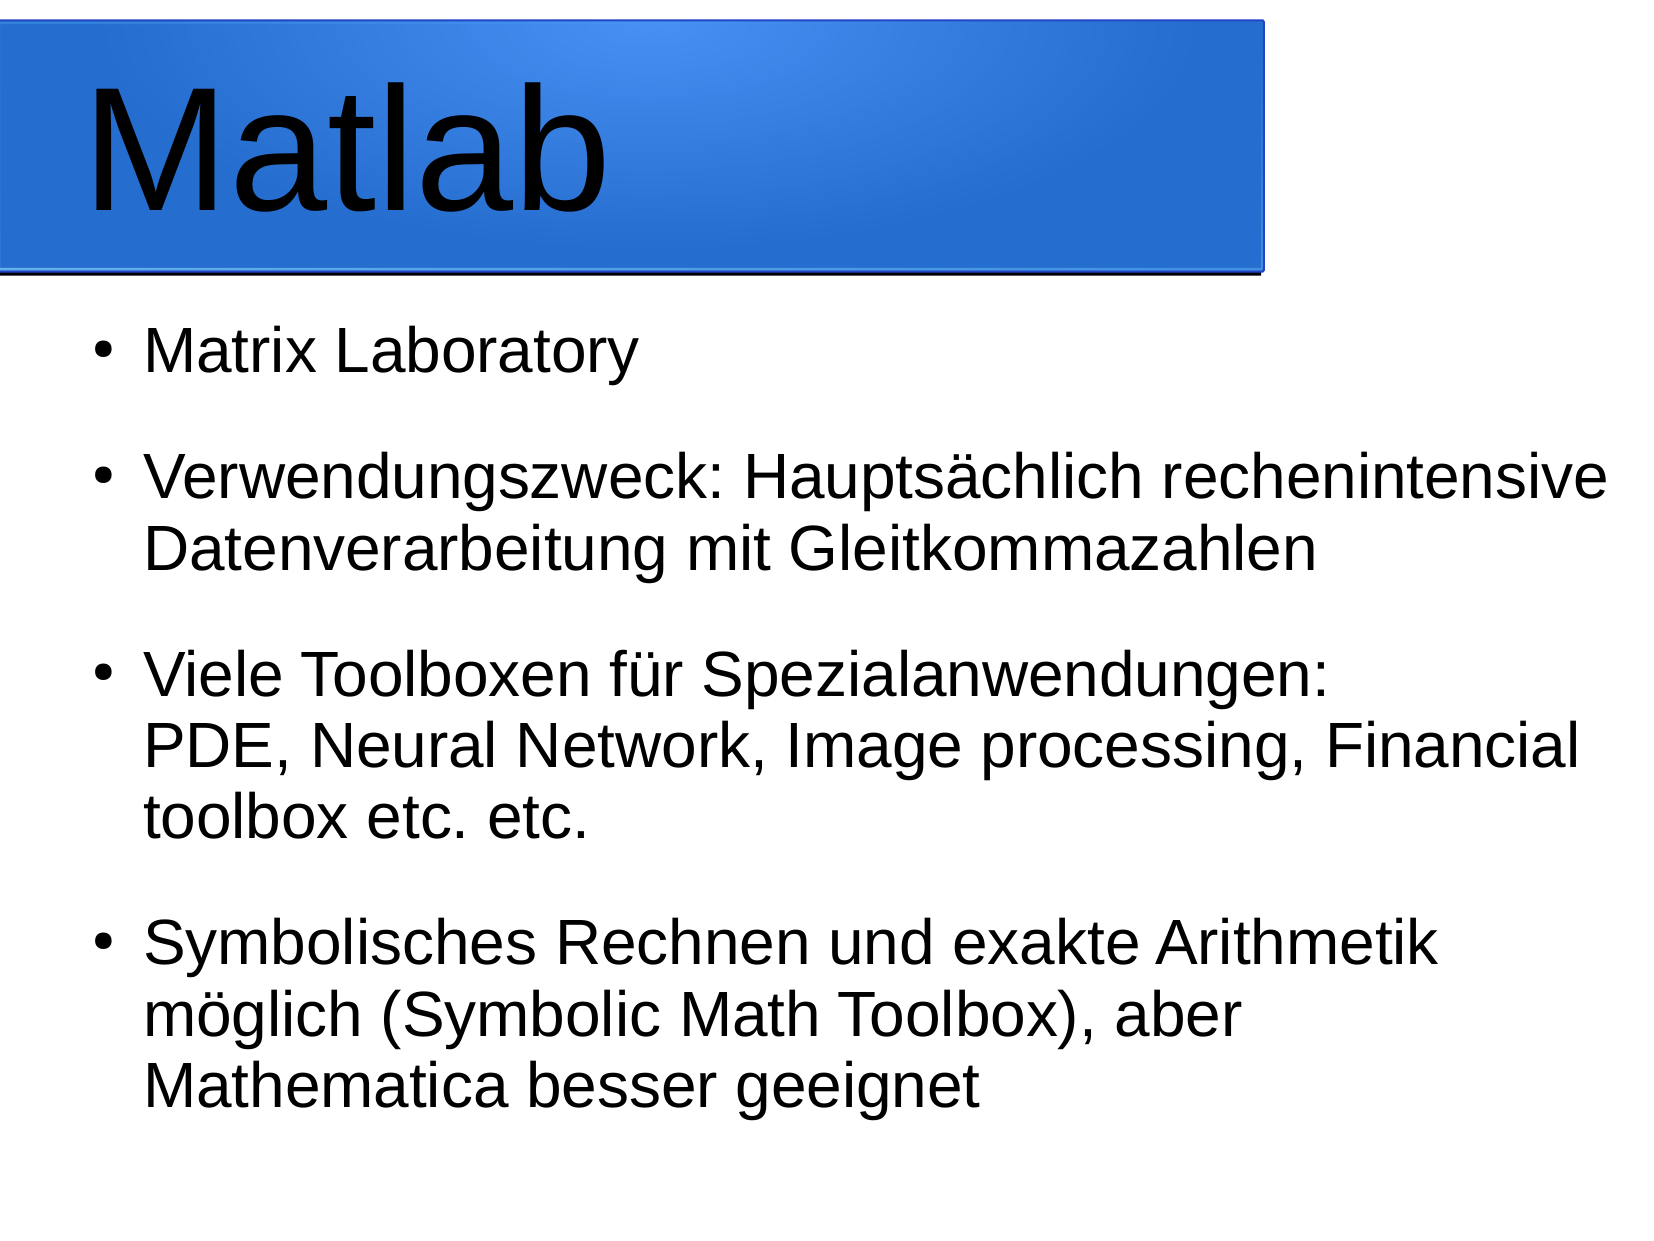

# Matlab
Matrix Laboratory
Verwendungszweck: Hauptsächlich rechenintensive Datenverarbeitung mit Gleitkommazahlen
Viele Toolboxen für Spezialanwendungen:
PDE, Neural Network, Image processing, Financial toolbox etc. etc.
Symbolisches Rechnen und exakte Arithmetik möglich (Symbolic Math Toolbox), aber Mathematica besser geeignet